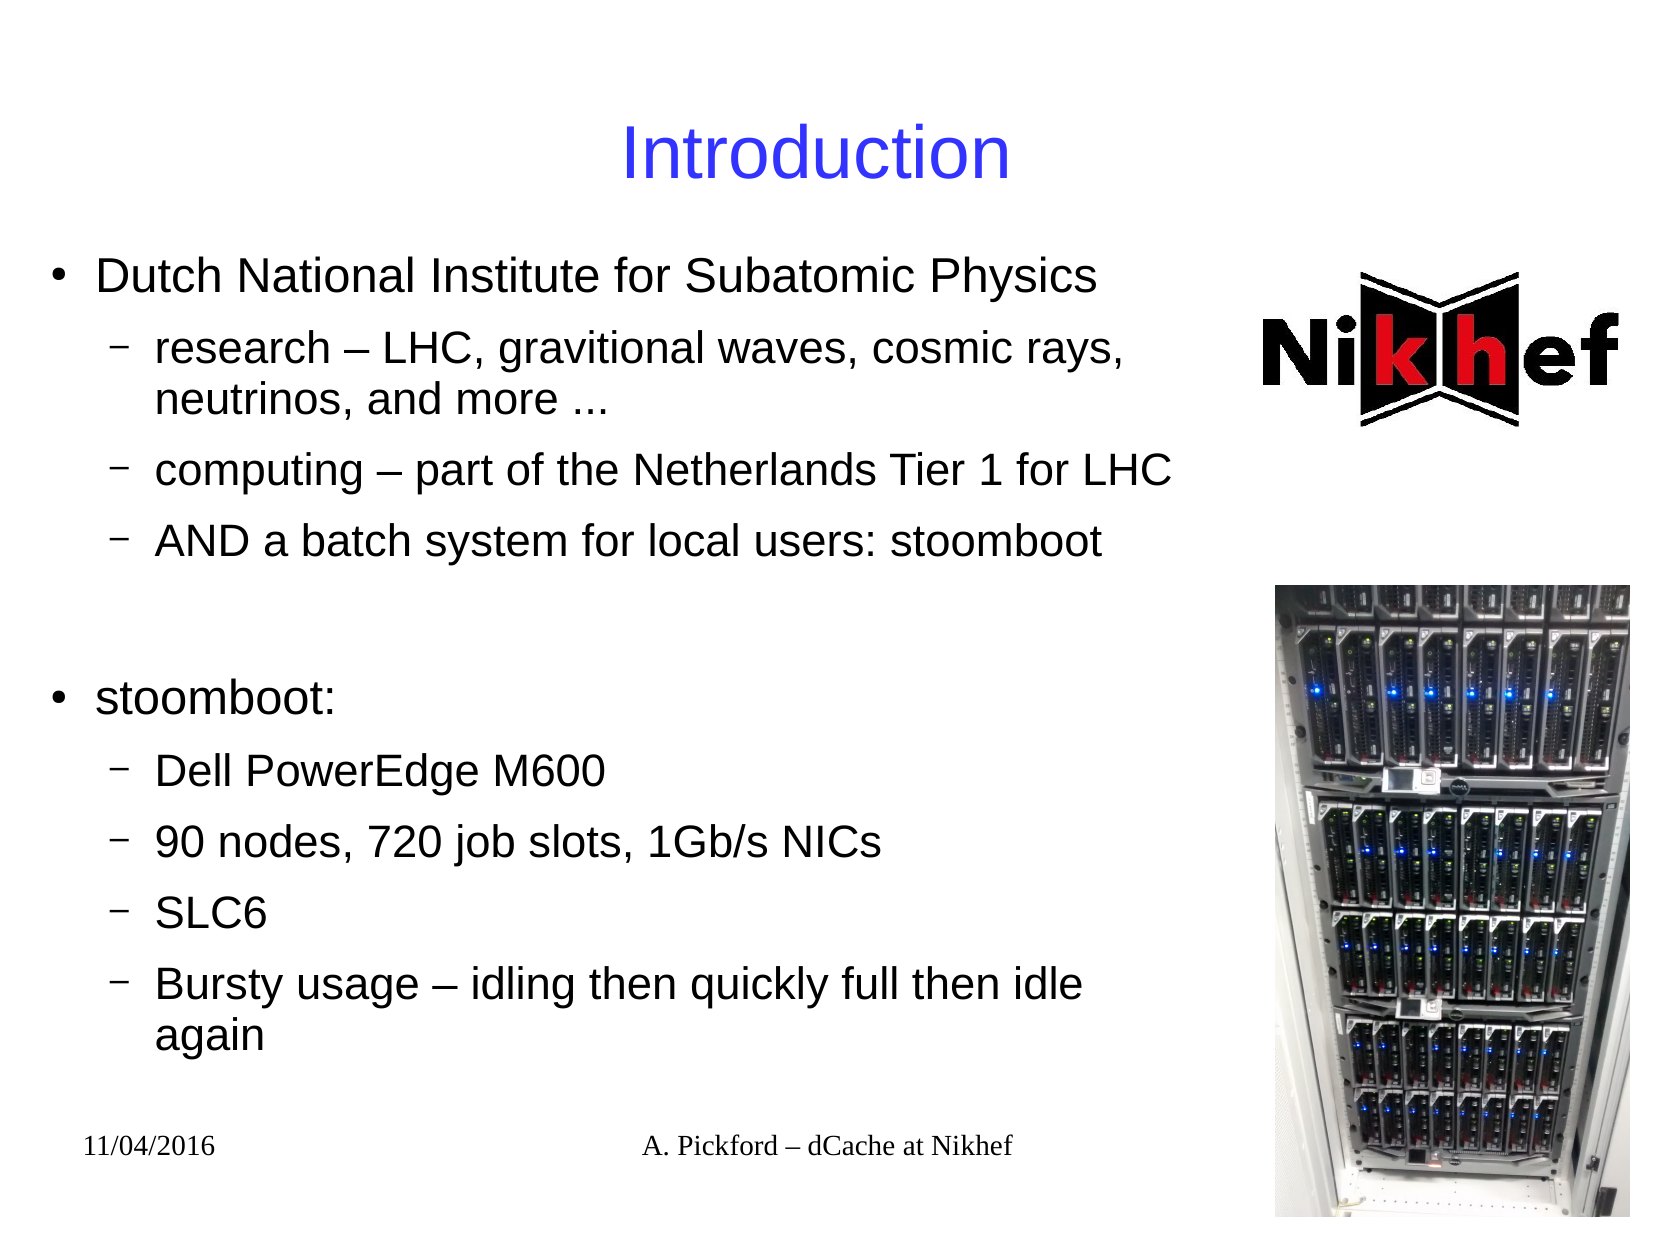

# Introduction
Dutch National Institute for Subatomic Physics
research – LHC, gravitional waves, cosmic rays, neutrinos, and more ...
computing – part of the Netherlands Tier 1 for LHC
AND a batch system for local users: stoomboot
stoomboot:
Dell PowerEdge M600
90 nodes, 720 job slots, 1Gb/s NICs
SLC6
Bursty usage – idling then quickly full then idle again